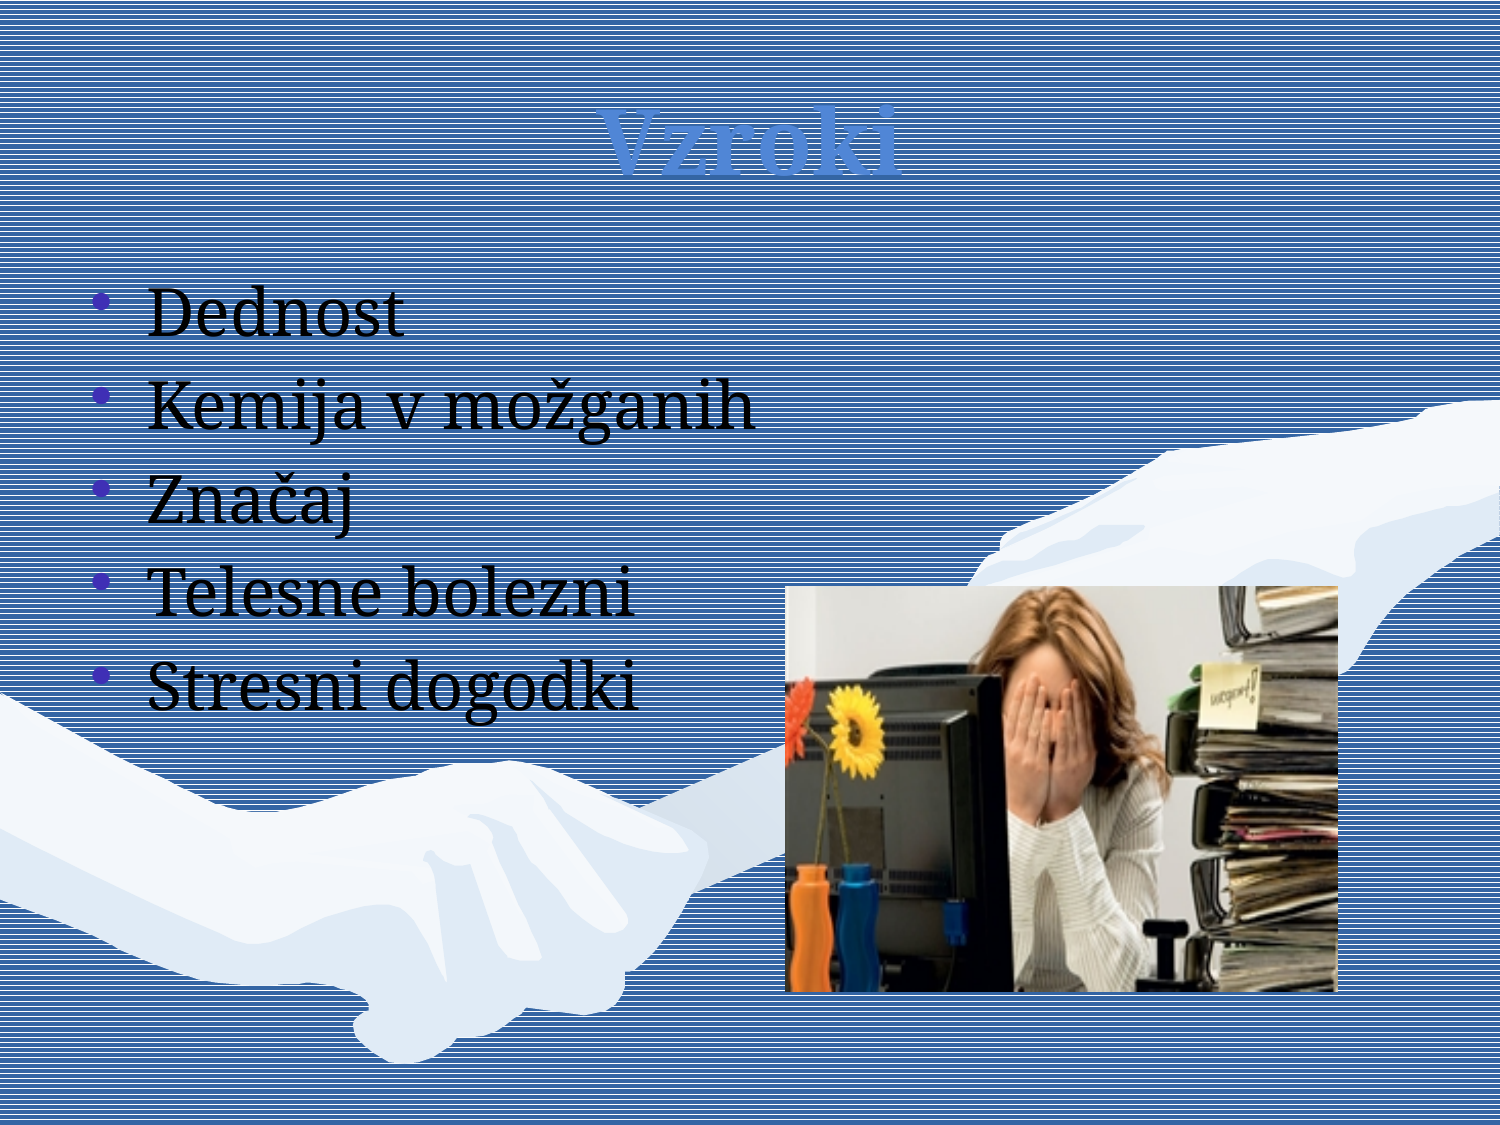

# Vzroki
Dednost
Kemija v možganih
Značaj
Telesne bolezni
Stresni dogodki